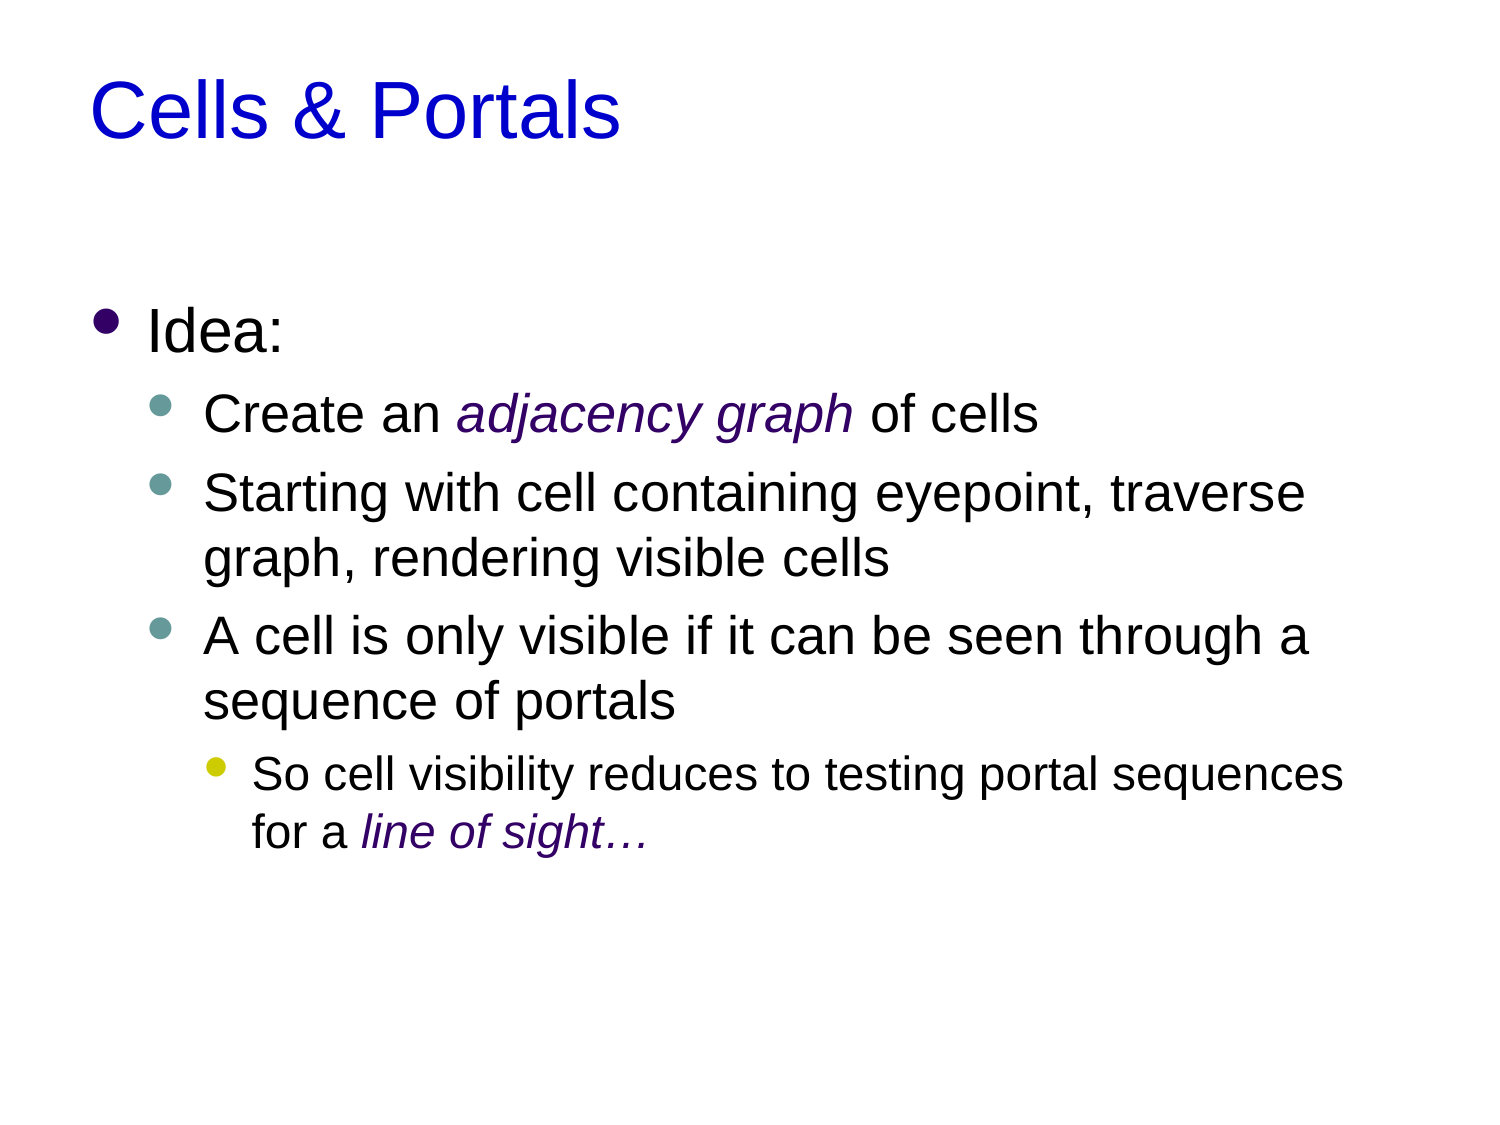

# Cells & Portals
Idea:
Create an adjacency graph of cells
Starting with cell containing eyepoint, traverse graph, rendering visible cells
A cell is only visible if it can be seen through a sequence of portals
So cell visibility reduces to testing portal sequences for a line of sight…